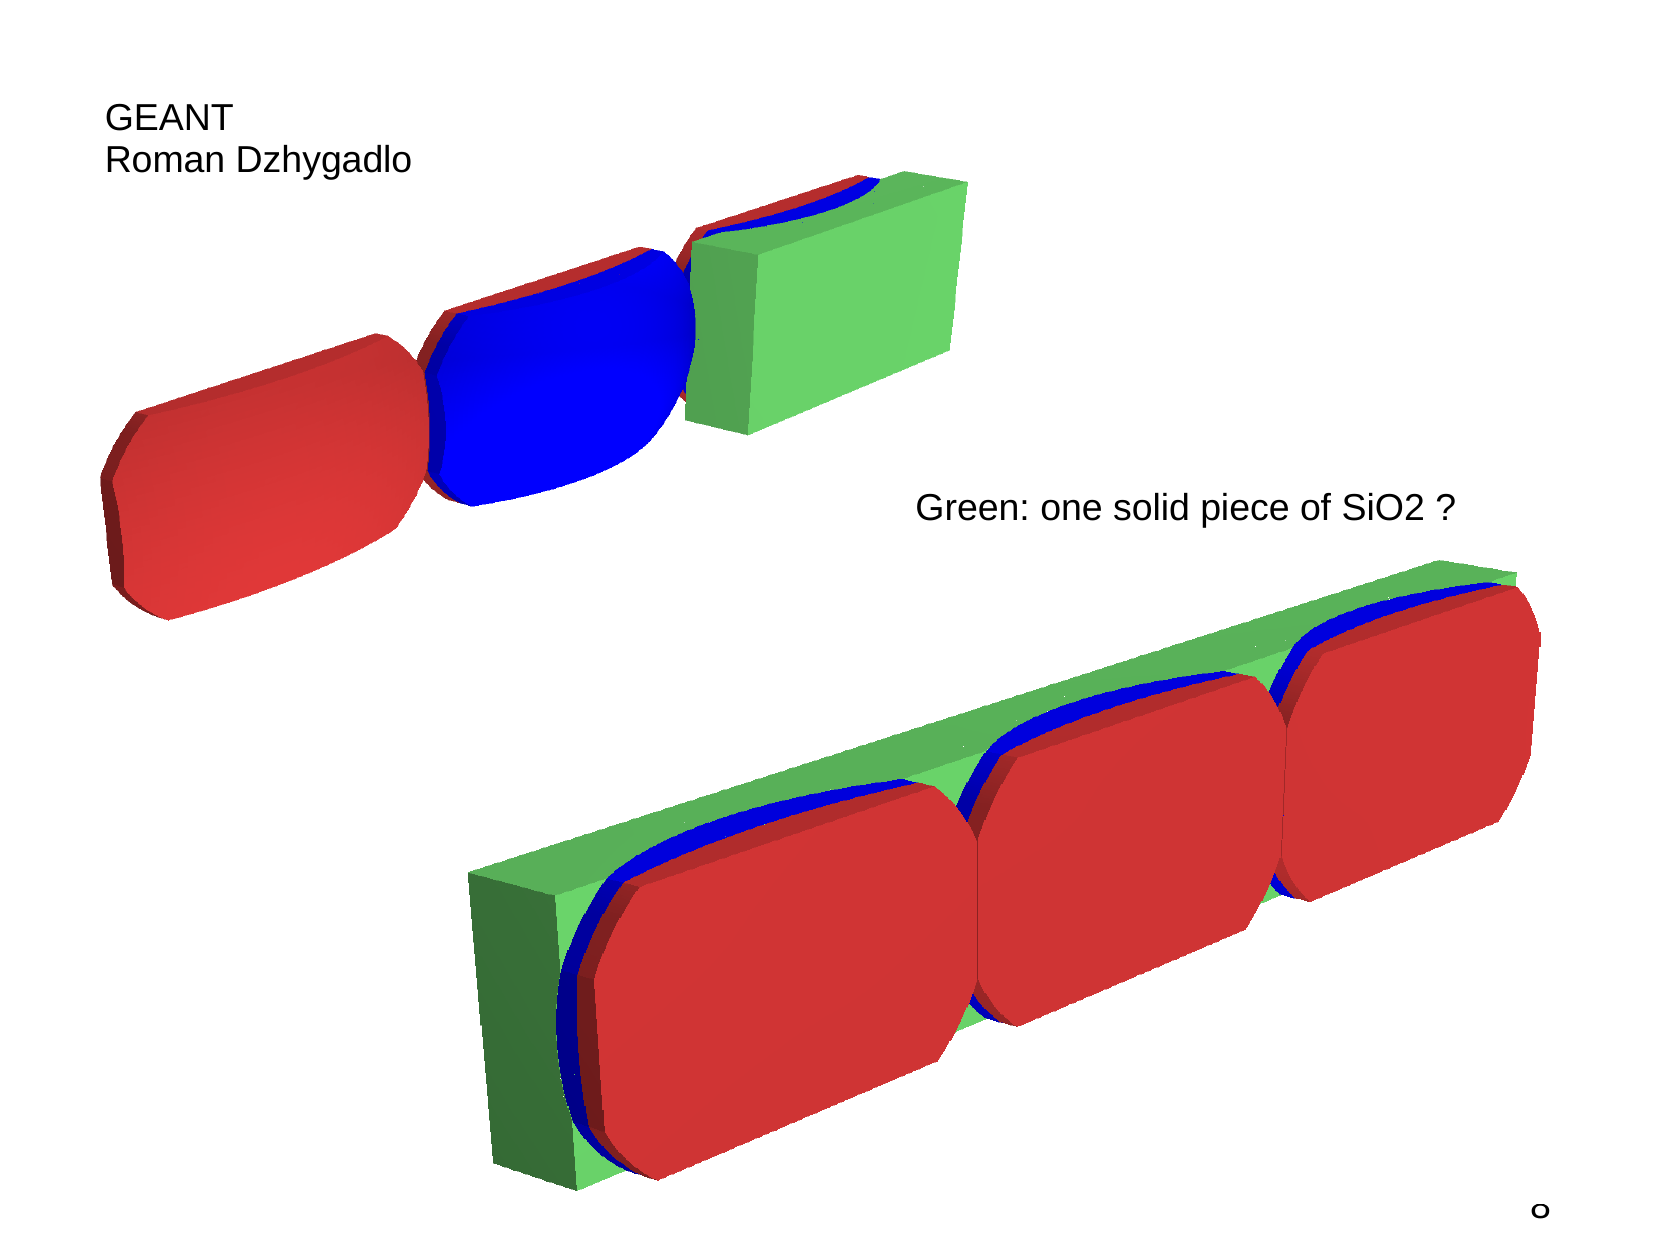

GEANT
Roman Dzhygadlo
Green: one solid piece of SiO2 ?
8